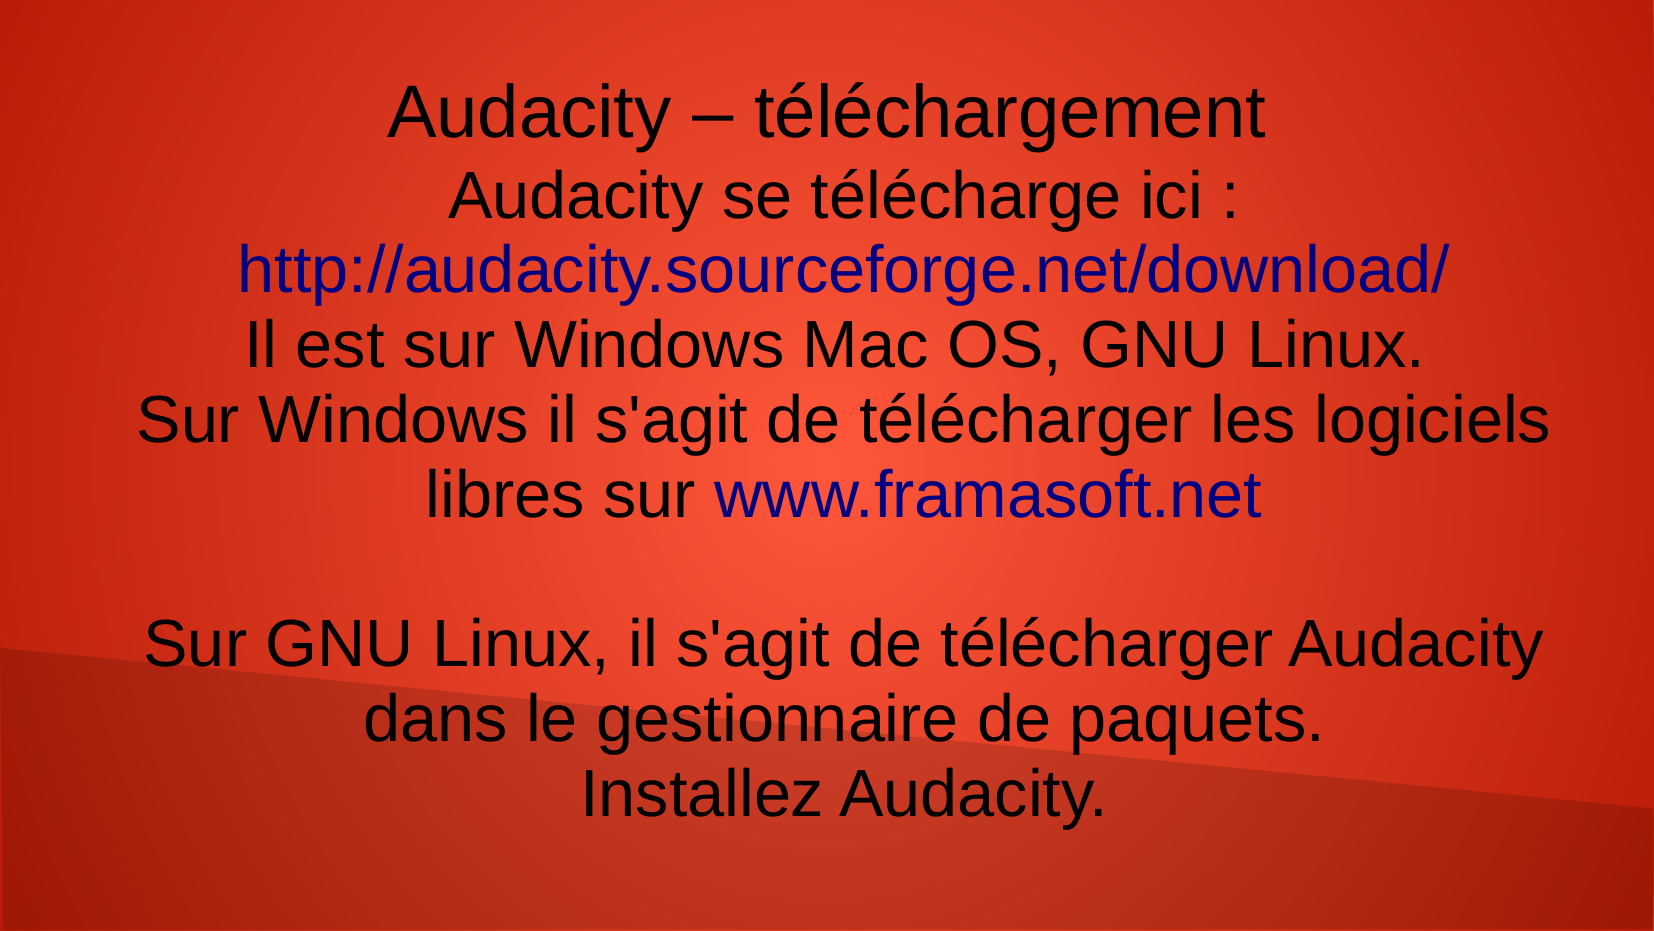

# Audacity – téléchargement
Audacity se télécharge ici :
http://audacity.sourceforge.net/download/
Il est sur Windows Mac OS, GNU Linux.
Sur Windows il s'agit de télécharger les logiciels libres sur www.framasoft.net
Sur GNU Linux, il s'agit de télécharger Audacity dans le gestionnaire de paquets.
Installez Audacity.